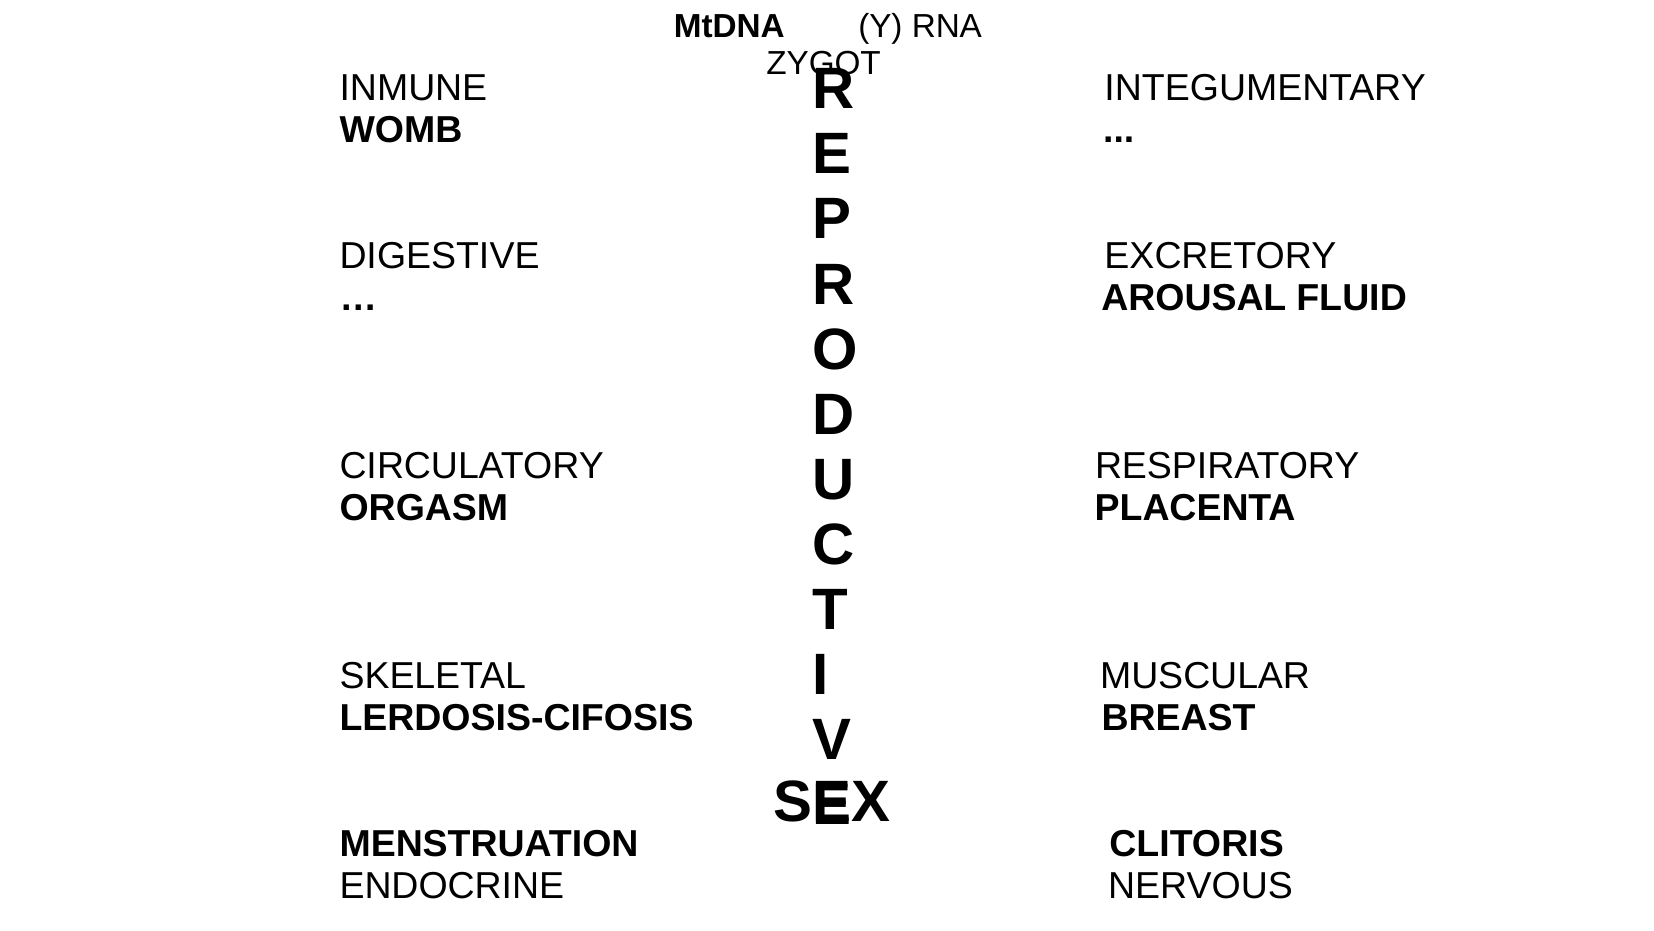

MtDNA (Y) RNA
 ZYGOT
REPRODUCTIVE
INMUNE INTEGUMENTARY
WOMB ...
DIGESTIVE EXCRETORY
… AROUSAL FLUID
CIRCULATORY RESPIRATORY
ORGASM 	 PLACENTA
SKELETAL MUSCULAR
LERDOSIS-CIFOSIS BREAST
MENSTRUATION CLITORIS
ENDOCRINE NERVOUS
 SEX